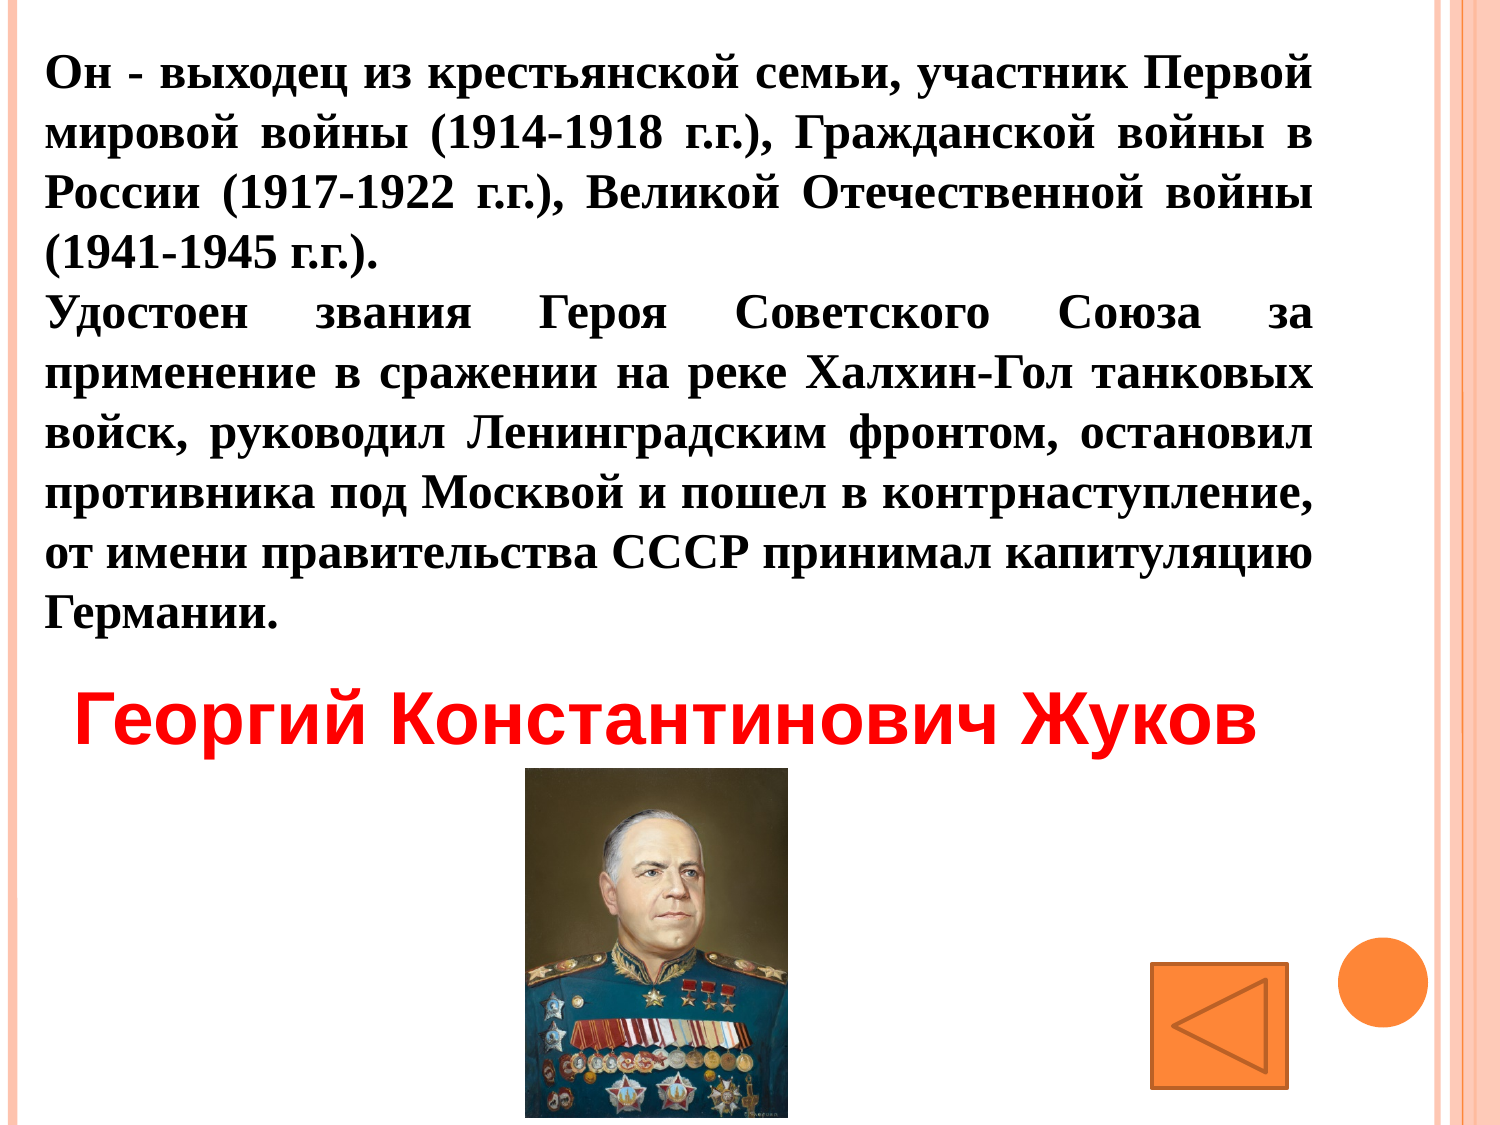

Он - выходец из крестьянской семьи, участник Первой мировой войны (1914-1918 г.г.), Гражданской войны в России (1917-1922 г.г.), Великой Отечественной войны (1941-1945 г.г.).
Удостоен звания Героя Советского Союза за применение в сражении на реке Халхин-Гол танковых войск, руководил Ленинградским фронтом, остановил противника под Москвой и пошел в контрнаступление, от имени правительства СССР принимал капитуляцию Германии.
Георгий Константинович Жуков